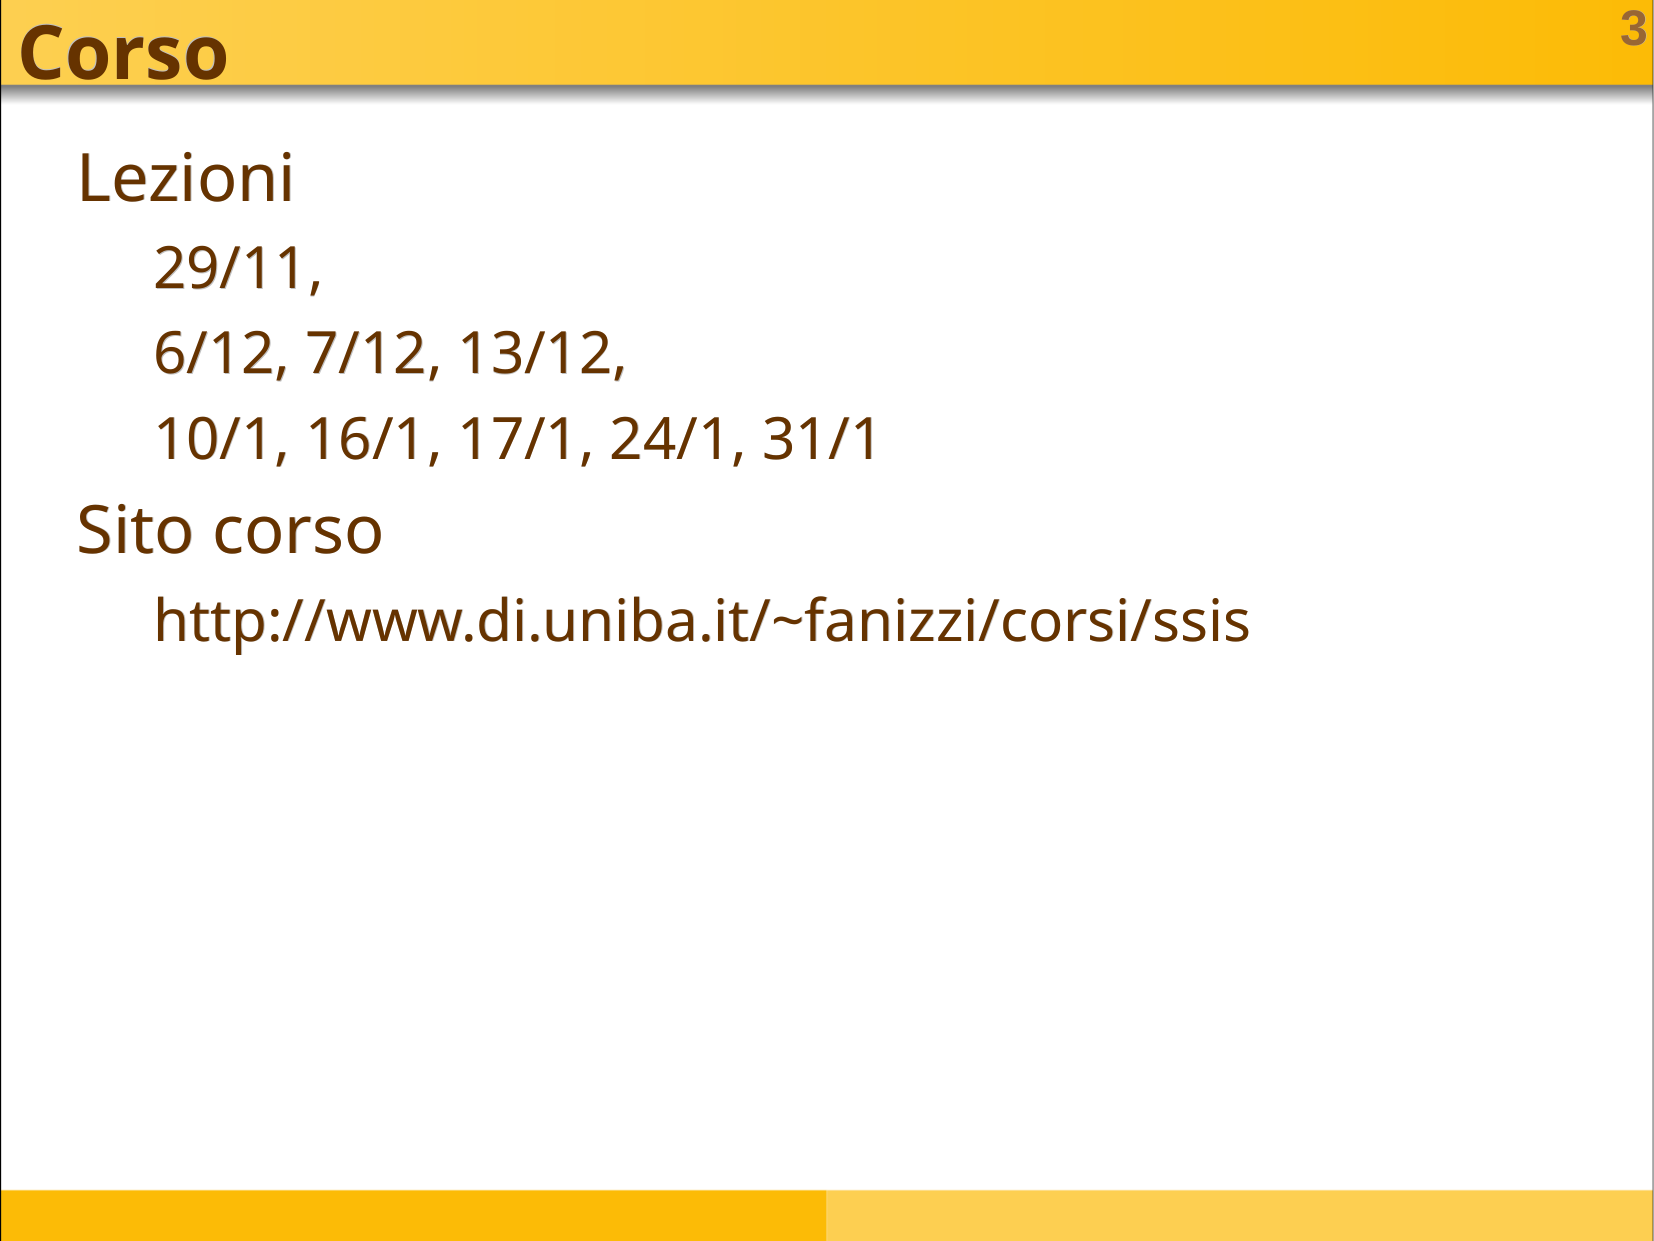

3
# Corso
Lezioni
29/11,
6/12, 7/12, 13/12,
10/1, 16/1, 17/1, 24/1, 31/1
Sito corso
http://www.di.uniba.it/~fanizzi/corsi/ssis